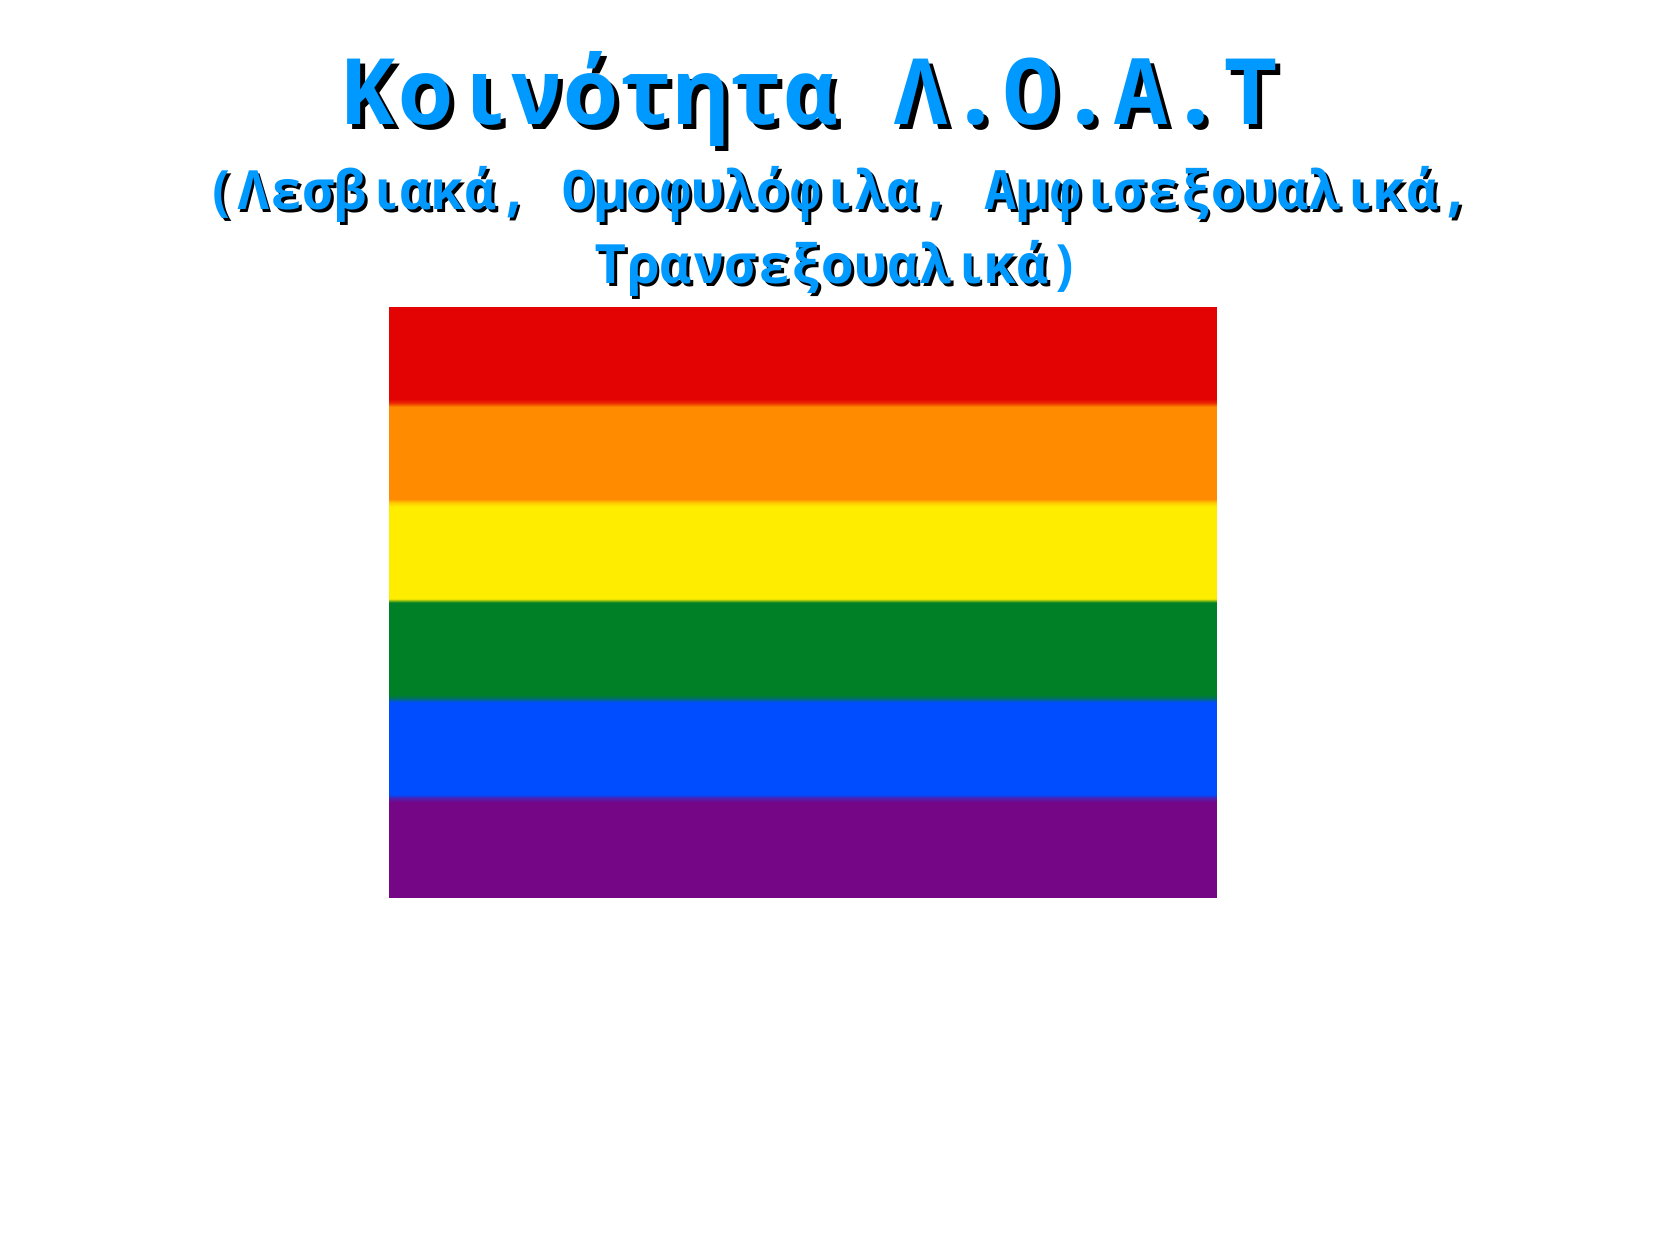

# Κοινότητα Λ.Ο.Α.Τ (Λεσβιακά, Ομοφυλόφιλα, Αμφισεξουαλικά, Τρανσεξουαλικά)